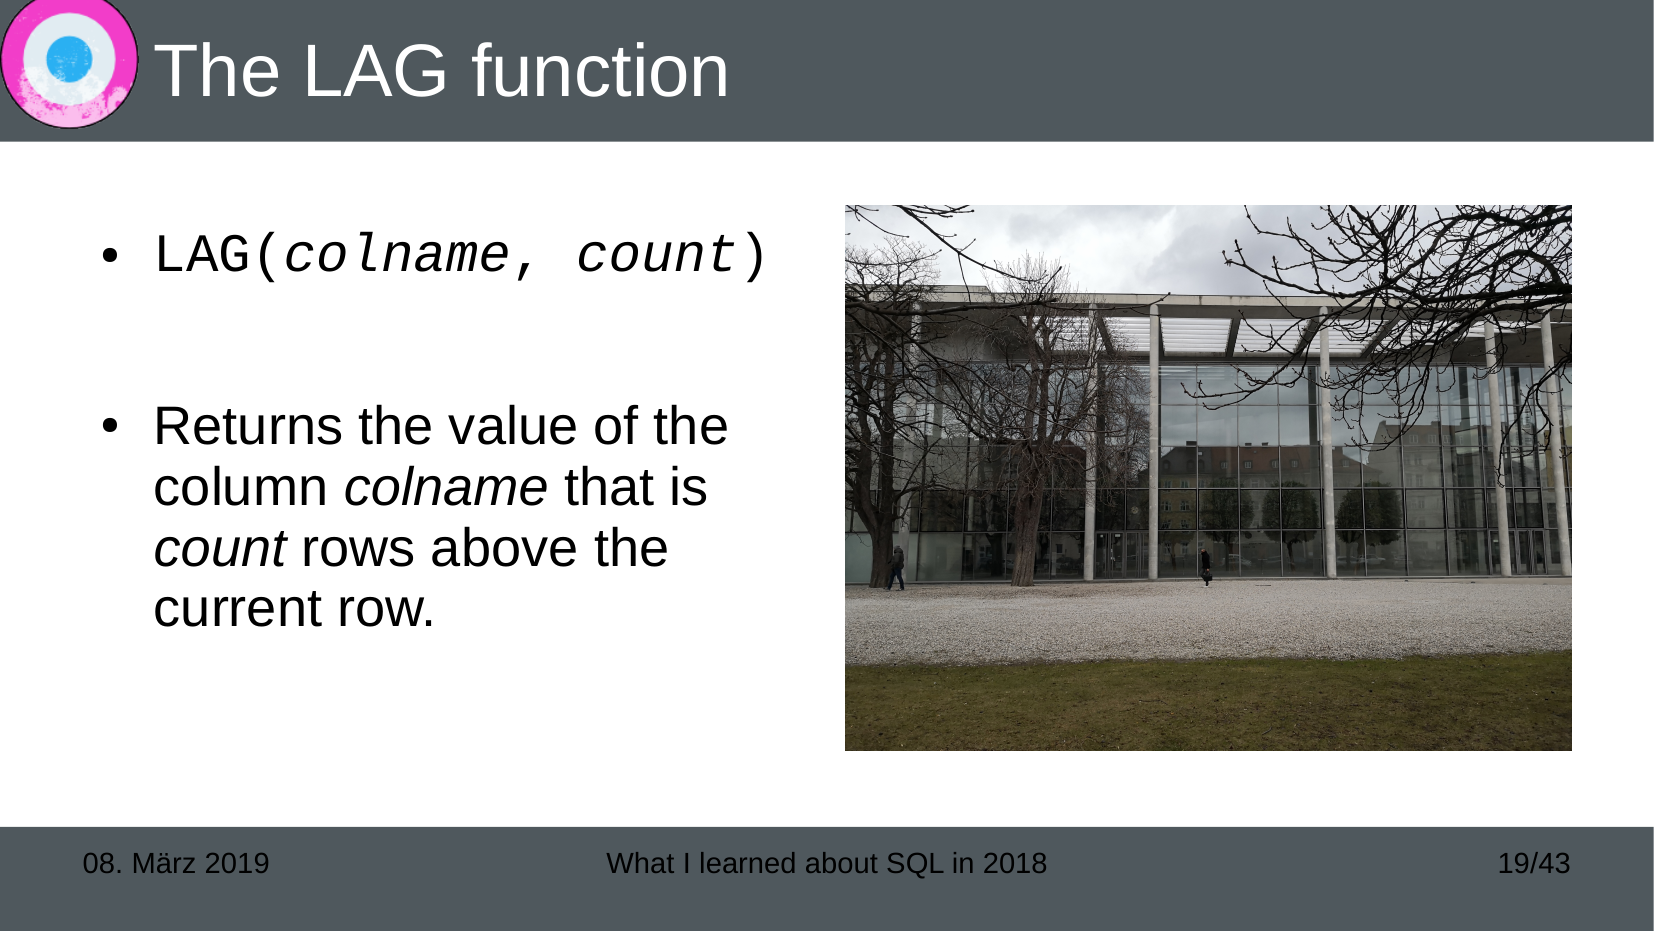

# The LAG function
LAG(colname, count)
Returns the value of the column colname that is count rows above the current row.
08. März 2019
19